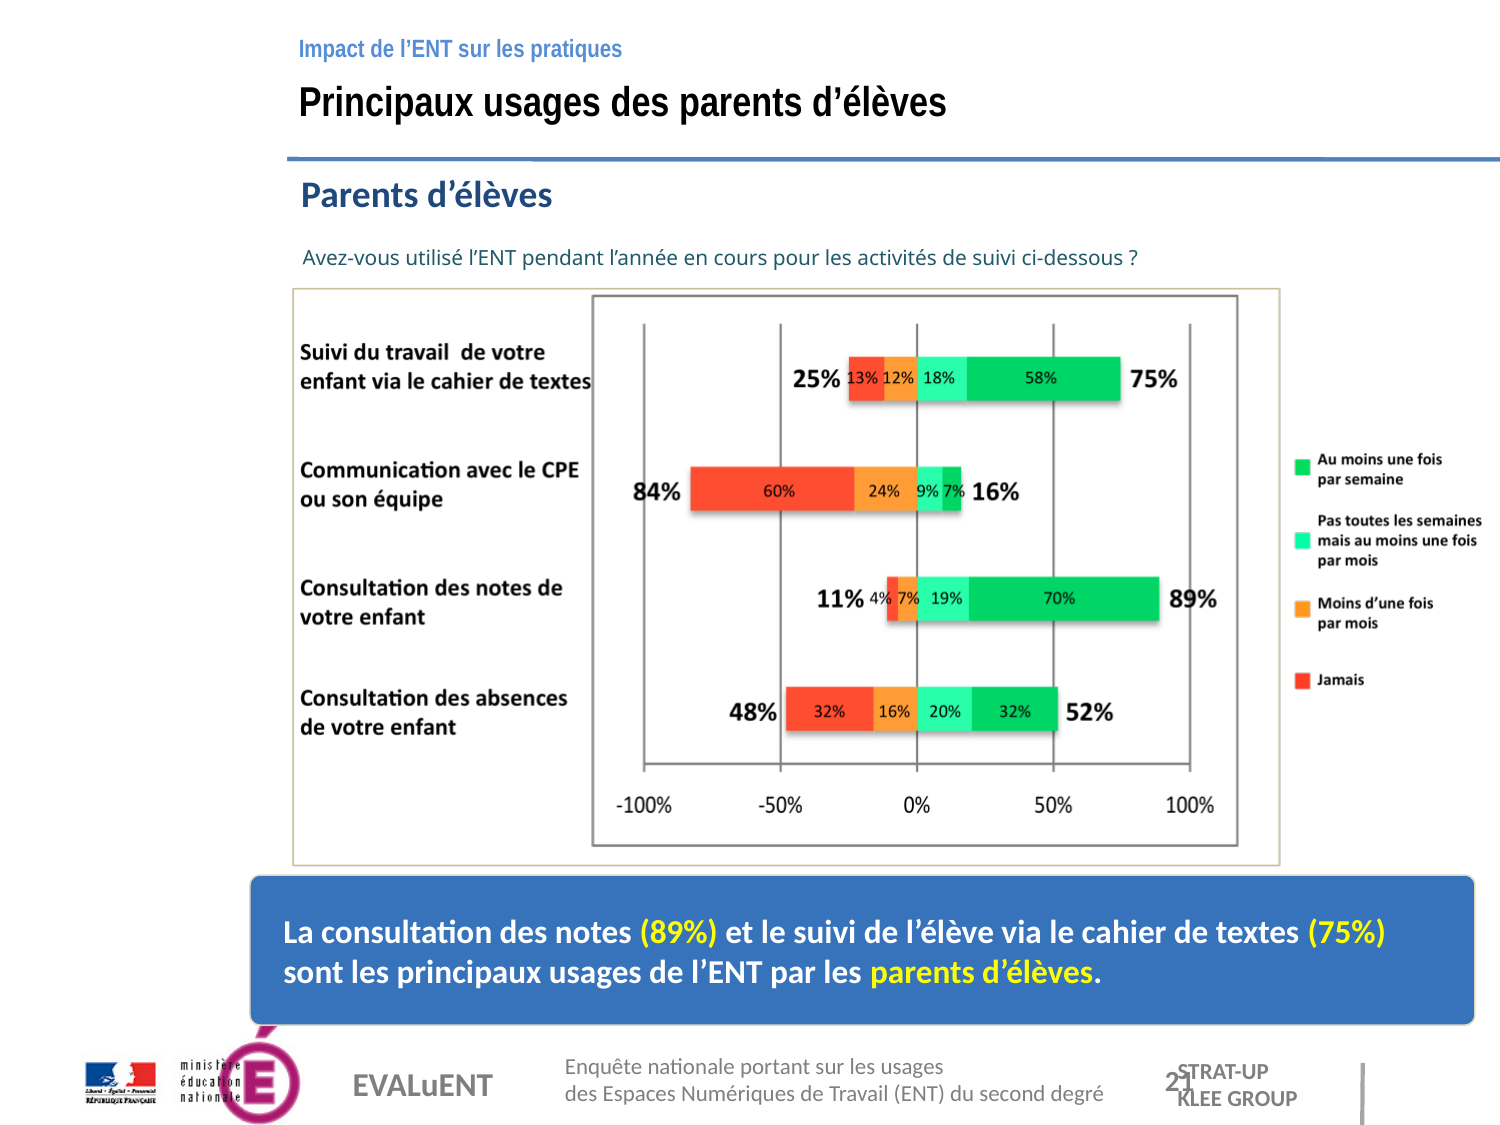

Impact de l’ENT sur les pratiques
Principaux usages des parents d’élèves
Parents d’élèves
Avez-vous utilisé l’ENT pendant l’année en cours pour les activités de suivi ci-dessous ?
La consultation des notes (89%) et le suivi de l’élève via le cahier de textes (75%)
sont les principaux usages de l’ENT par les parents d’élèves.